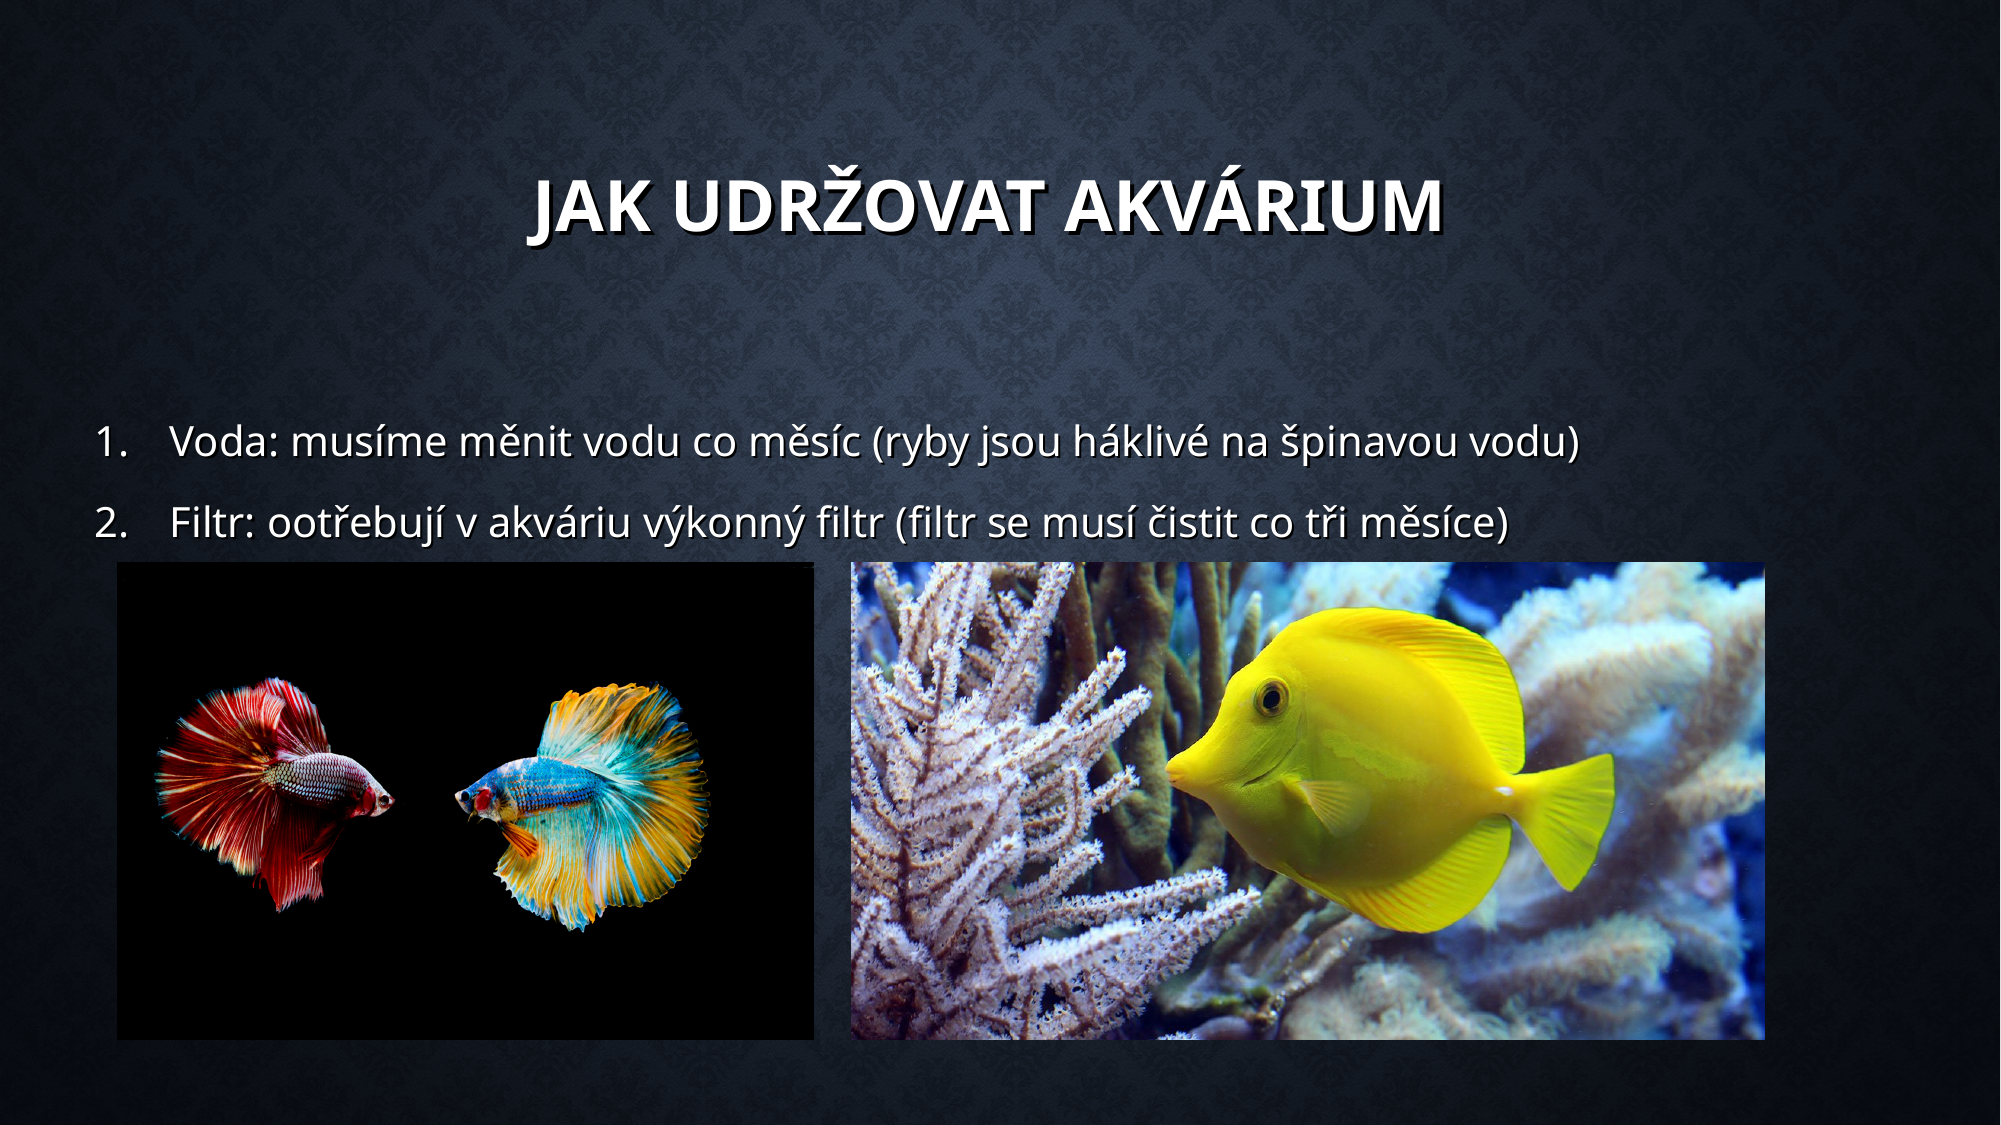

# Jak udržovat akvárium
Voda: musíme měnit vodu co měsíc (ryby jsou háklivé na špinavou vodu)
Filtr: ootřebují v akváriu výkonný filtr (filtr se musí čistit co tři měsíce)